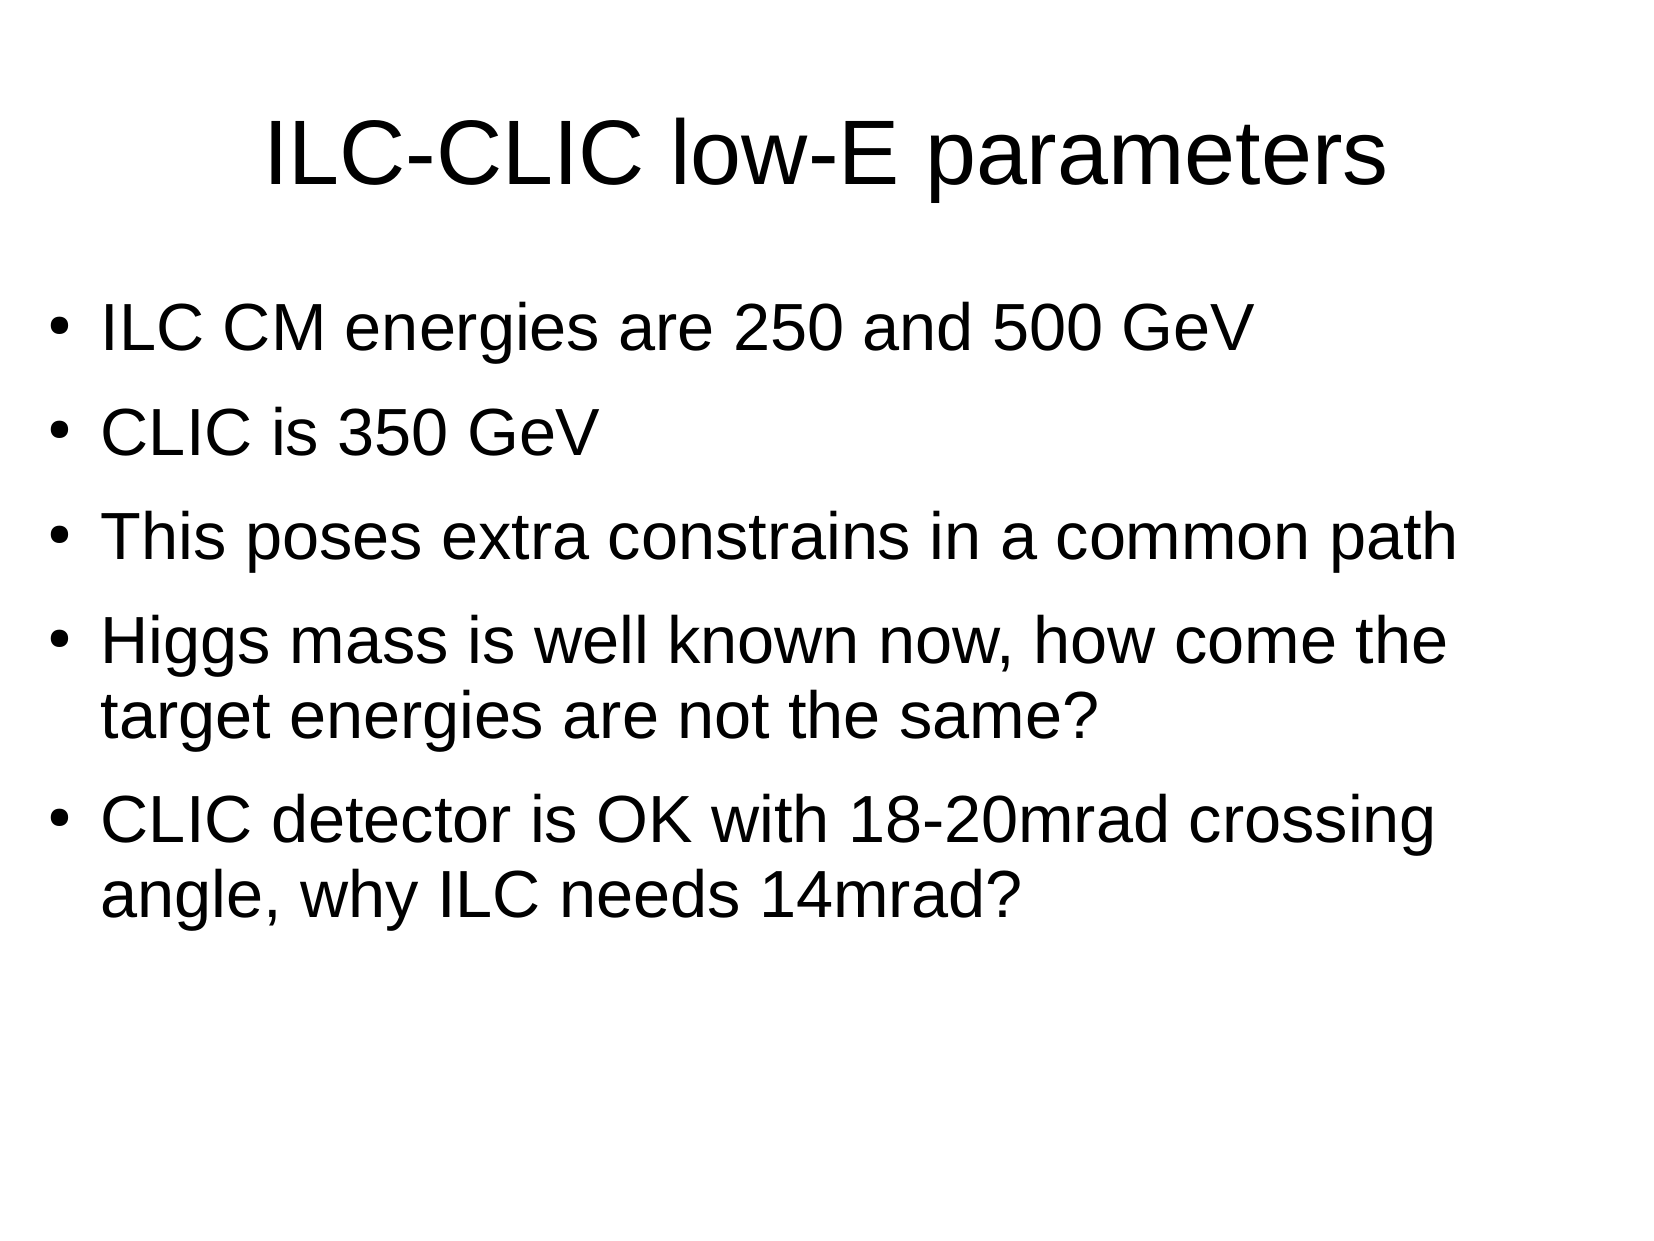

# ILC-CLIC low-E parameters
ILC CM energies are 250 and 500 GeV
CLIC is 350 GeV
This poses extra constrains in a common path
Higgs mass is well known now, how come the target energies are not the same?
CLIC detector is OK with 18-20mrad crossing angle, why ILC needs 14mrad?